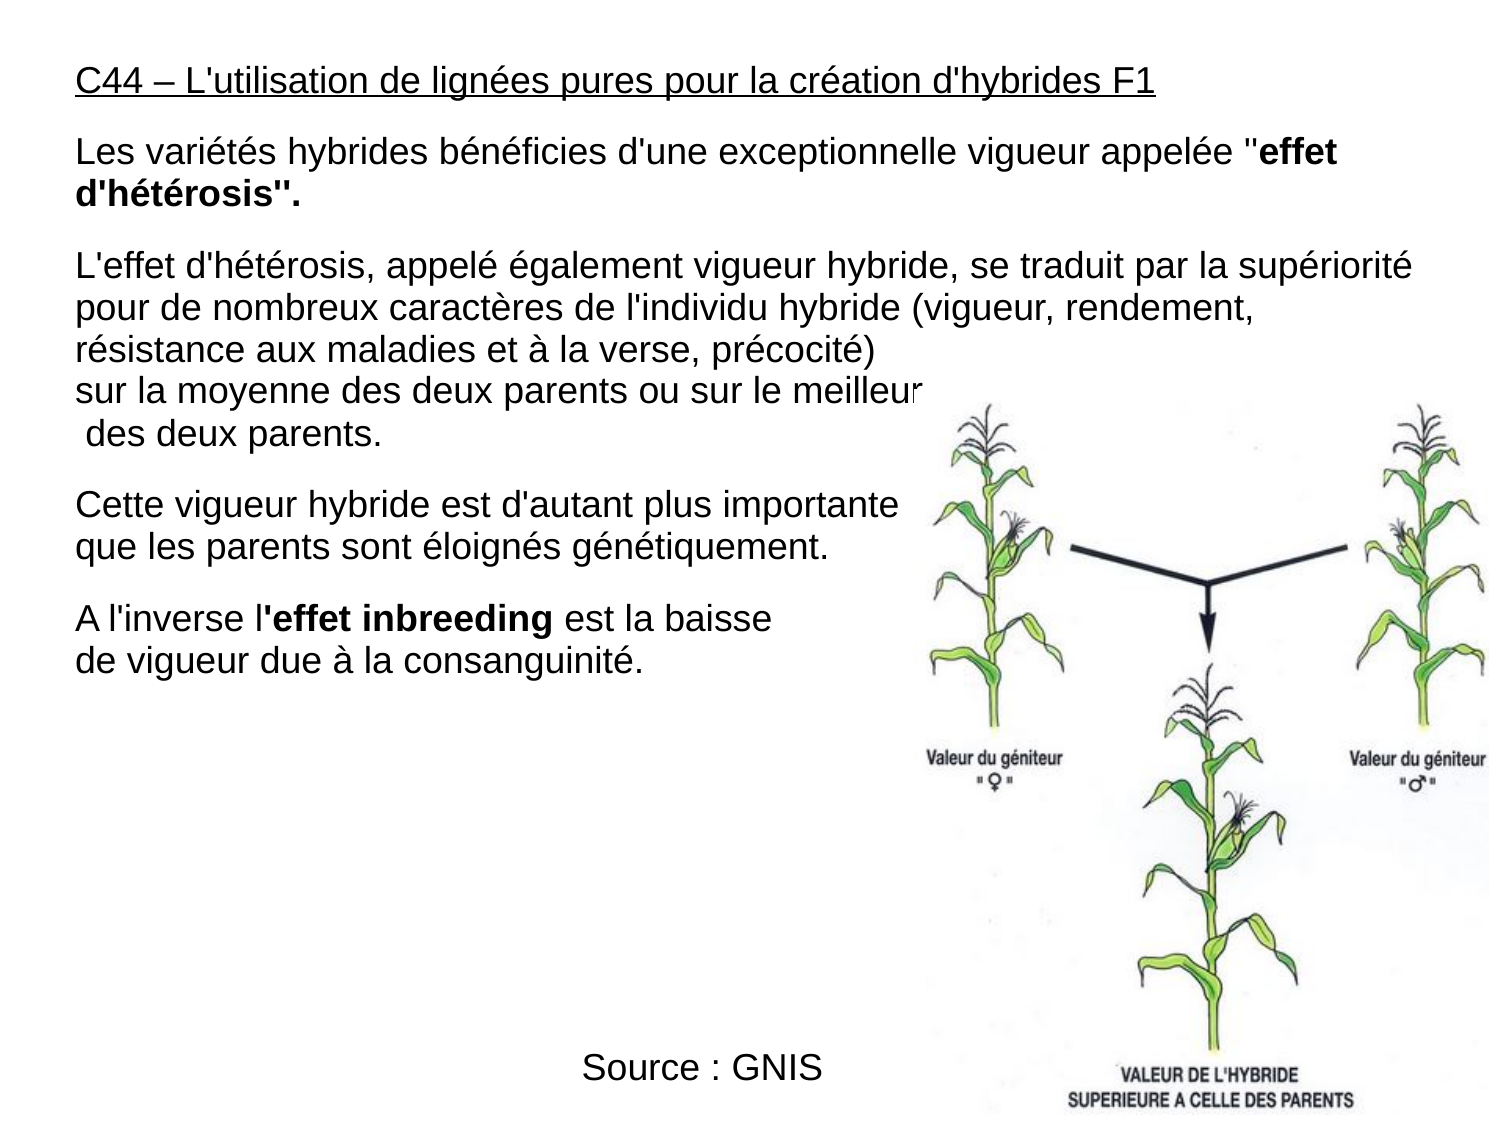

# C44 – L'utilisation de lignées pures pour la création d'hybrides F1
Les variétés hybrides bénéficies d'une exceptionnelle vigueur appelée ''effet d'hétérosis''.
L'effet d'hétérosis, appelé également vigueur hybride, se traduit par la supériorité pour de nombreux caractères de l'individu hybride (vigueur, rendement, résistance aux maladies et à la verse, précocité)
sur la moyenne des deux parents ou sur le meilleur
 des deux parents.
Cette vigueur hybride est d'autant plus importante
que les parents sont éloignés génétiquement.
A l'inverse l'effet inbreeding est la baisse
de vigueur due à la consanguinité.
Source : GNIS